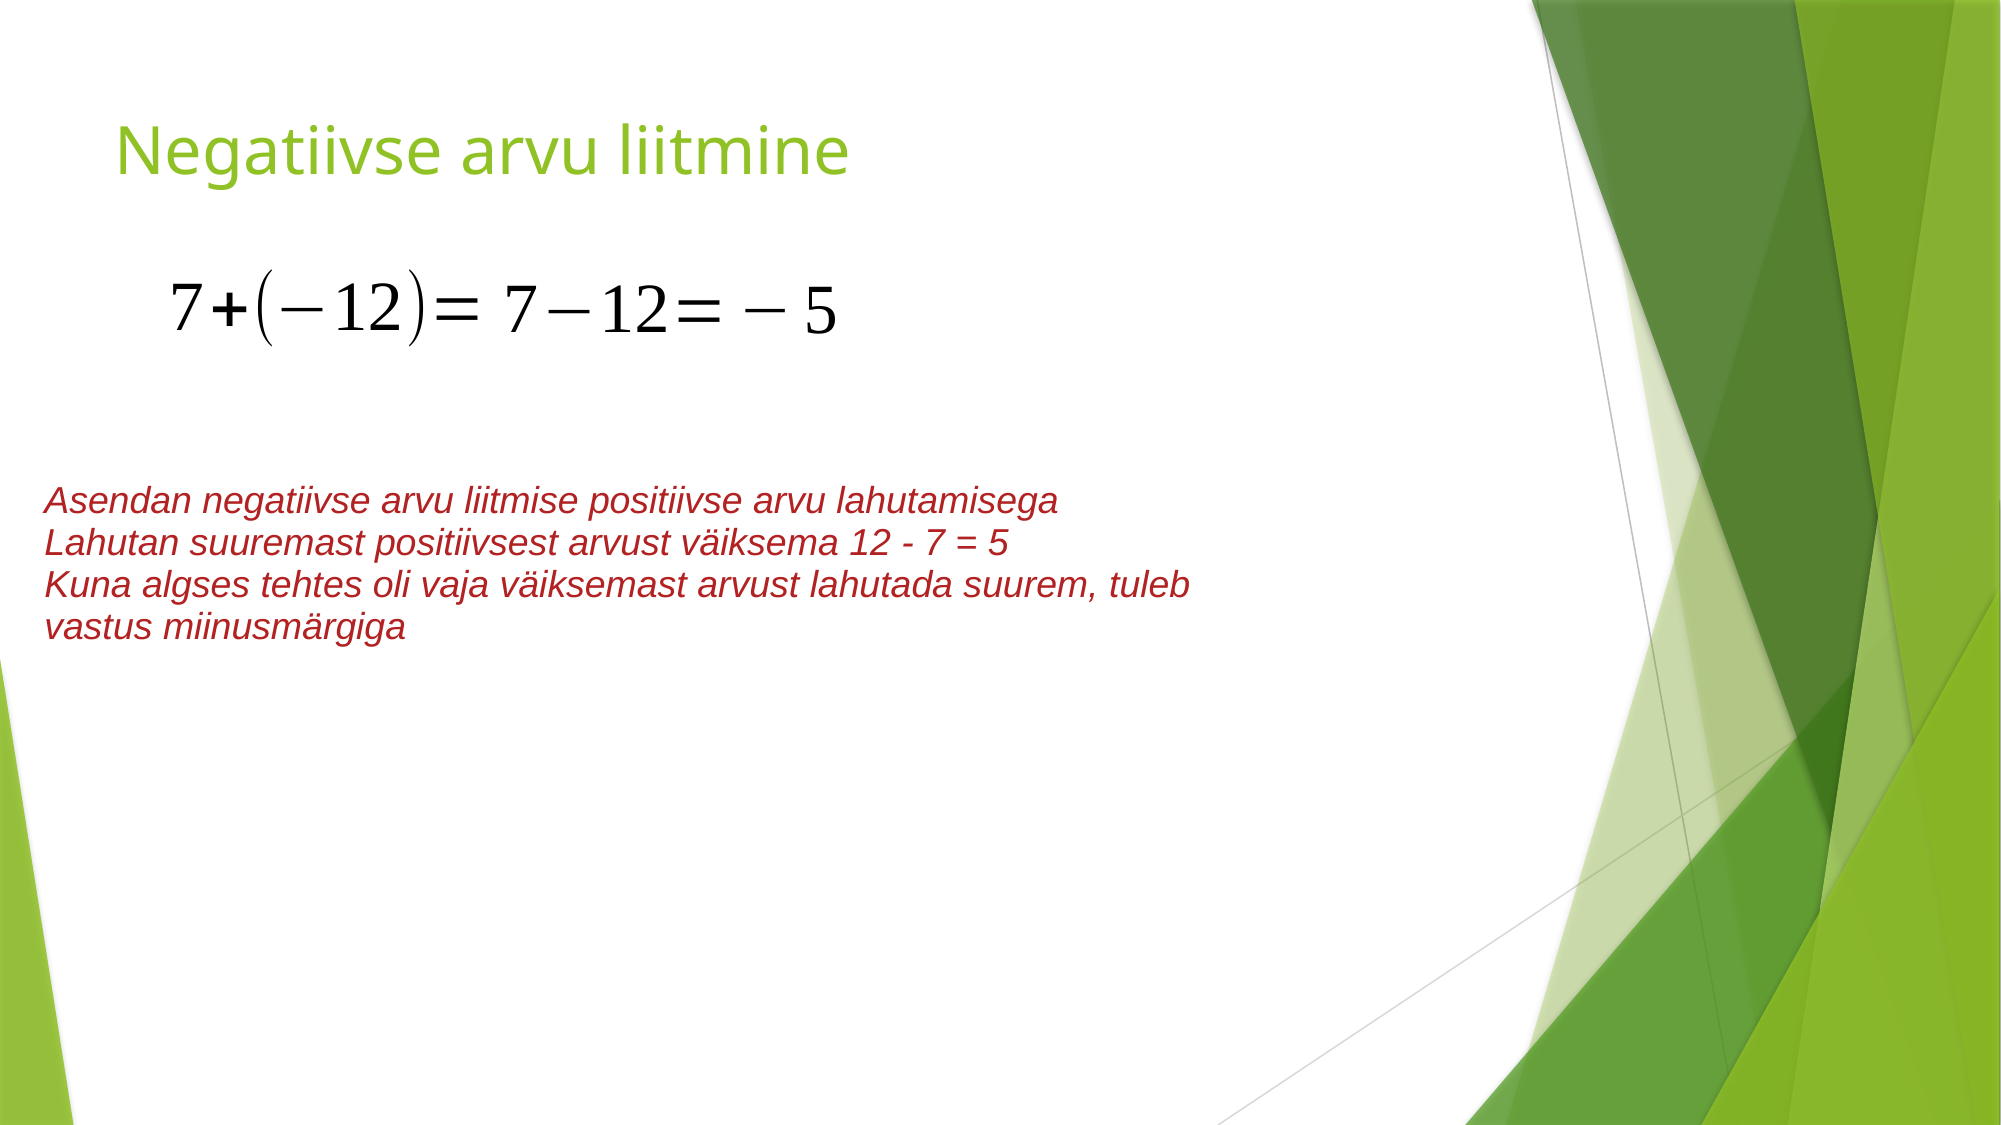

# Negatiivse arvu liitmine
Asendan negatiivse arvu liitmise positiivse arvu lahutamisega
Lahutan suuremast positiivsest arvust väiksema 12 - 7 = 5
Kuna algses tehtes oli vaja väiksemast arvust lahutada suurem, tuleb vastus miinusmärgiga